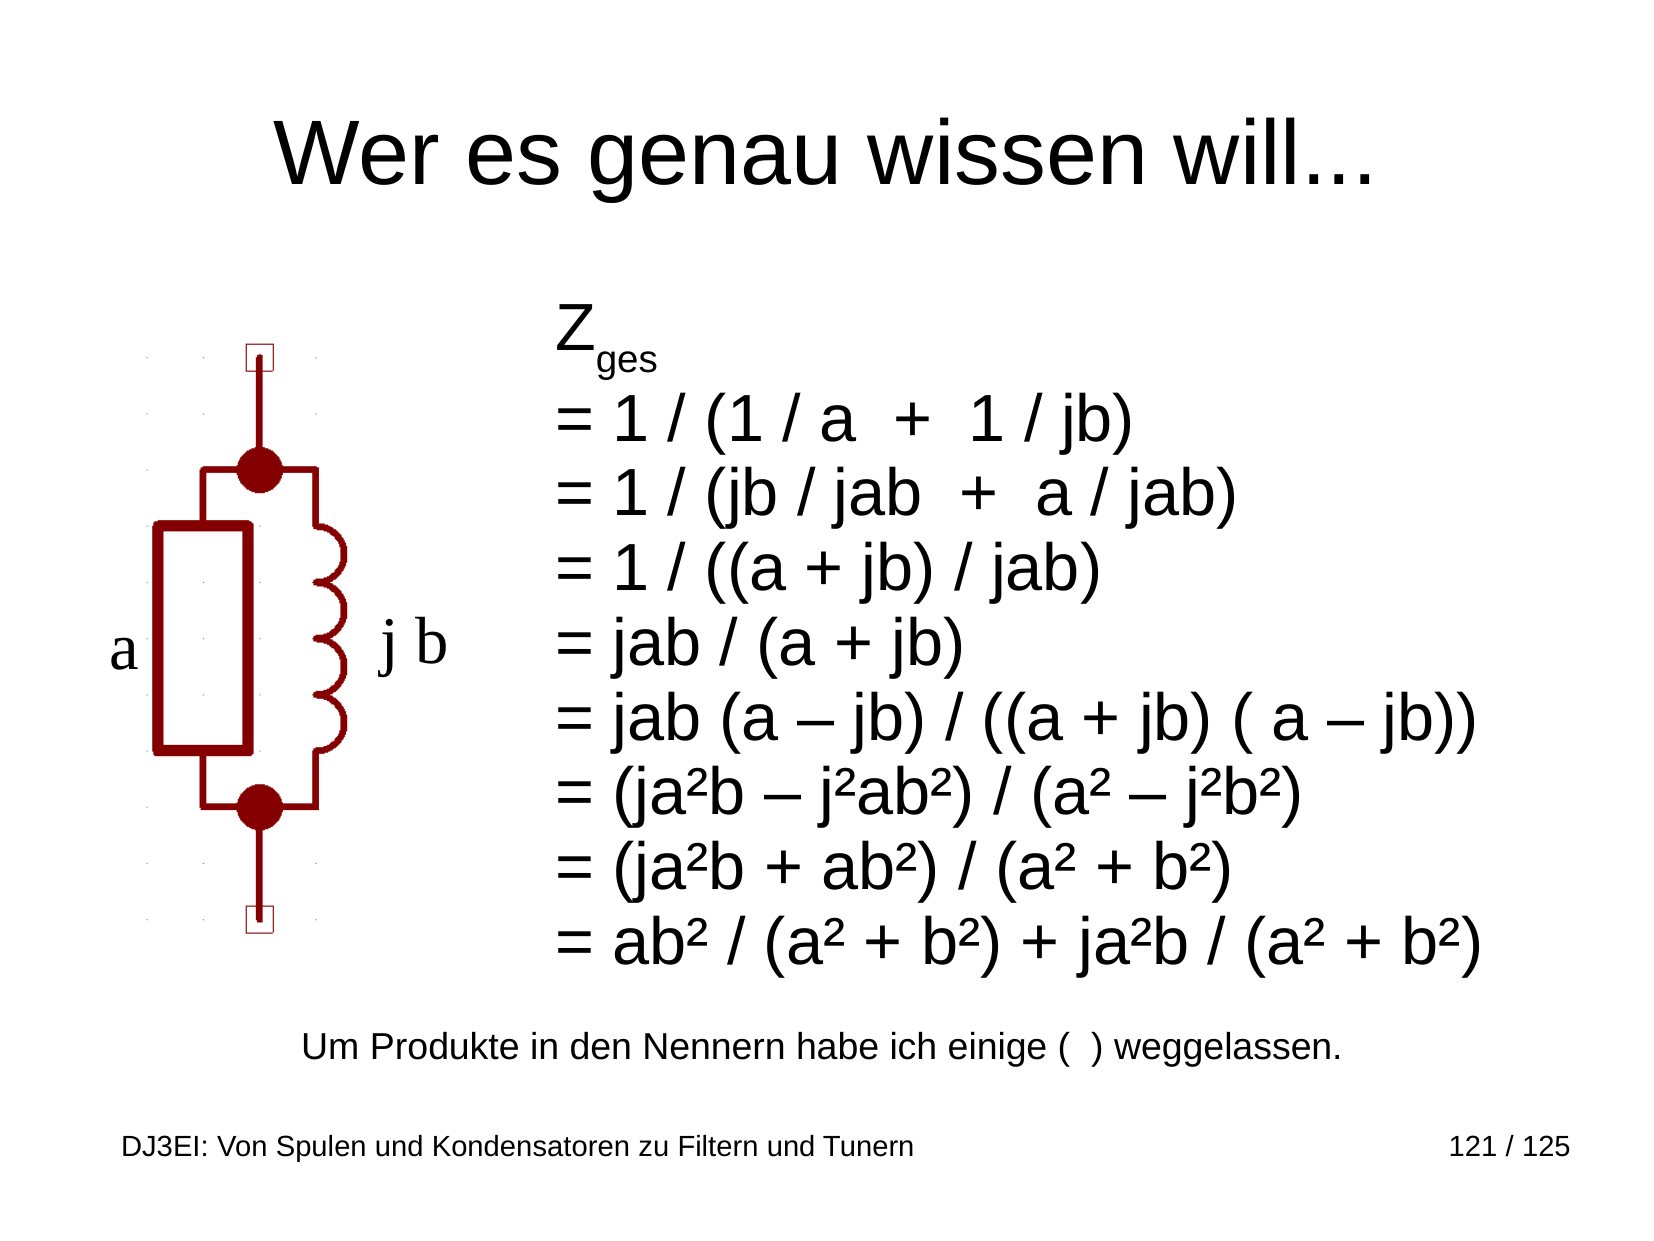

# Wer es genau wissen will...
Zges
= 1 / (1 / a + 1 / jb)
= 1 / (jb / jab + a / jab)
= 1 / ((a + jb) / jab)
= jab / (a + jb)
= jab (a – jb) / ((a + jb) ( a – jb))
= (ja²b – j²ab²) / (a² – j²b²)
= (ja²b + ab²) / (a² + b²)
= ab² / (a² + b²) + ja²b / (a² + b²)
j b
a
Um Produkte in den Nennern habe ich einige ( ) weggelassen.